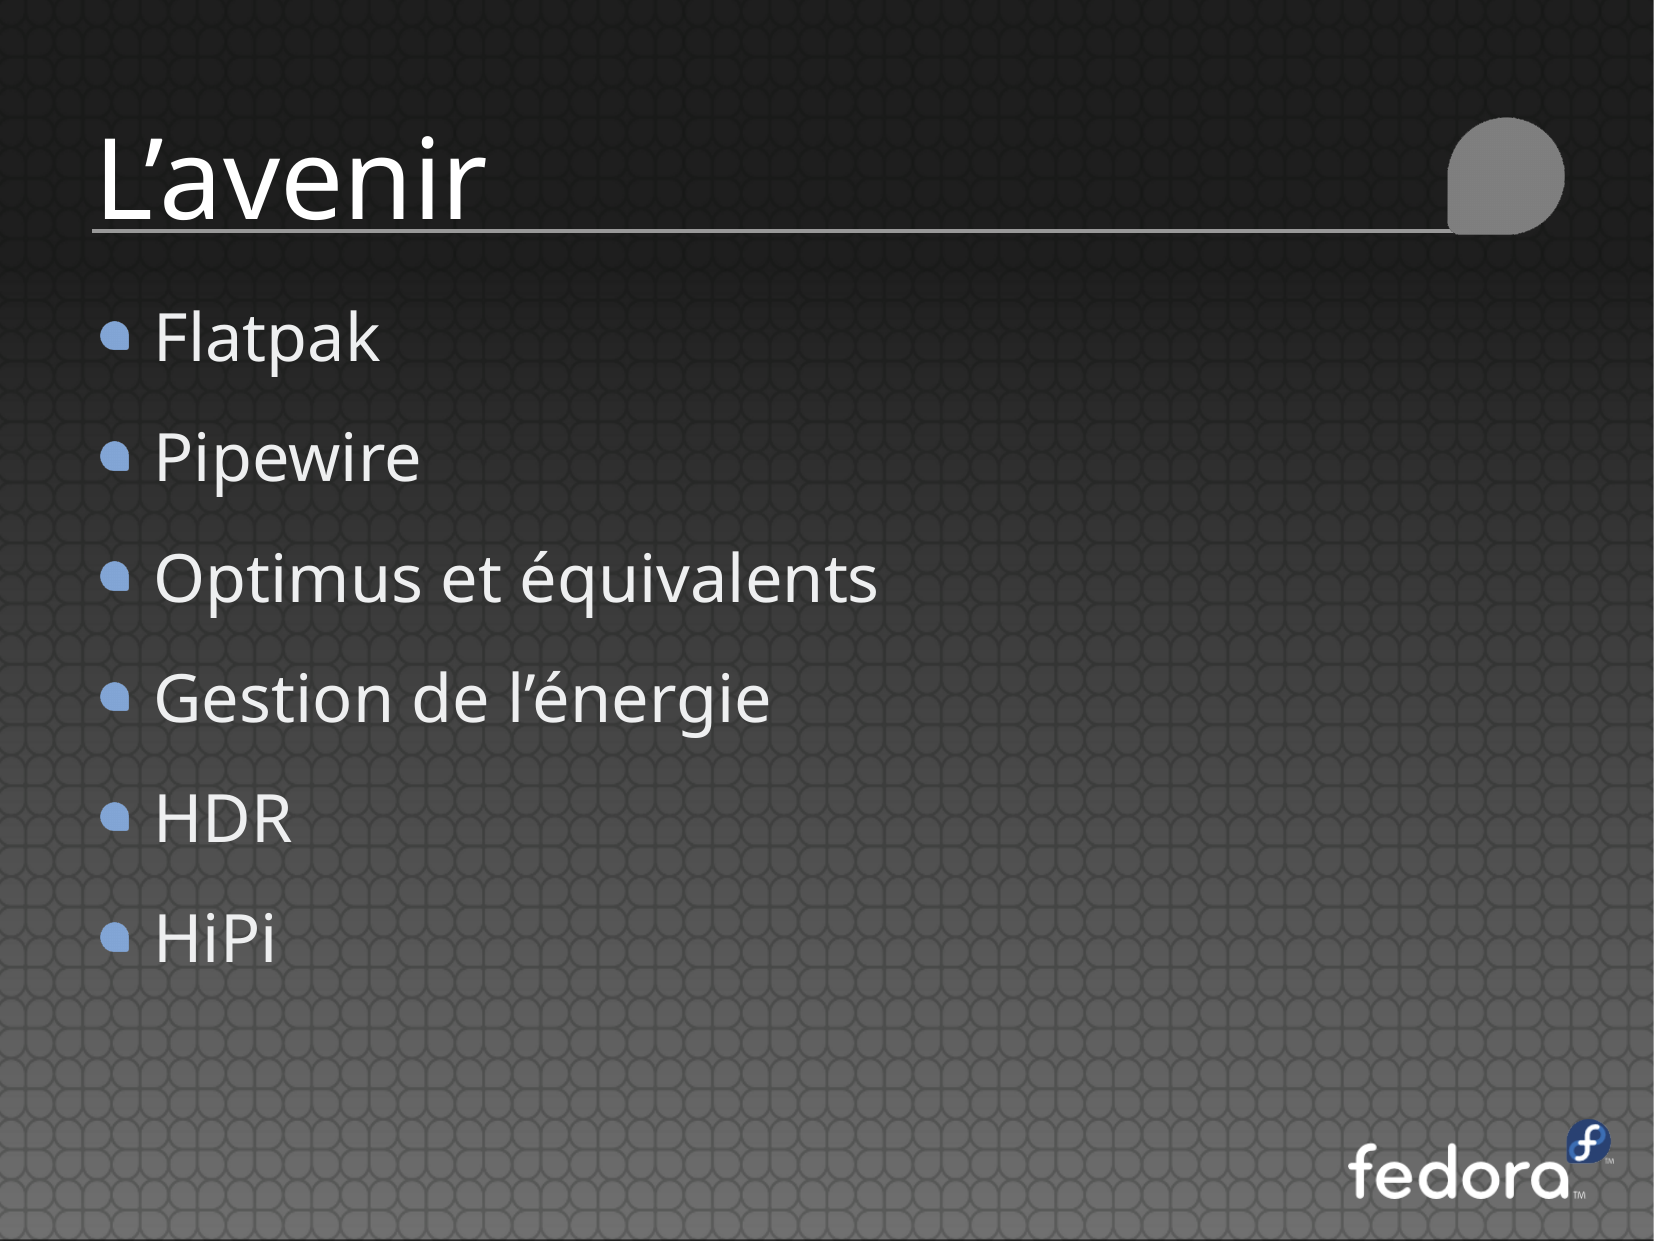

L’avenir
# Flatpak
Pipewire
Optimus et équivalents
Gestion de l’énergie
HDR
HiPi